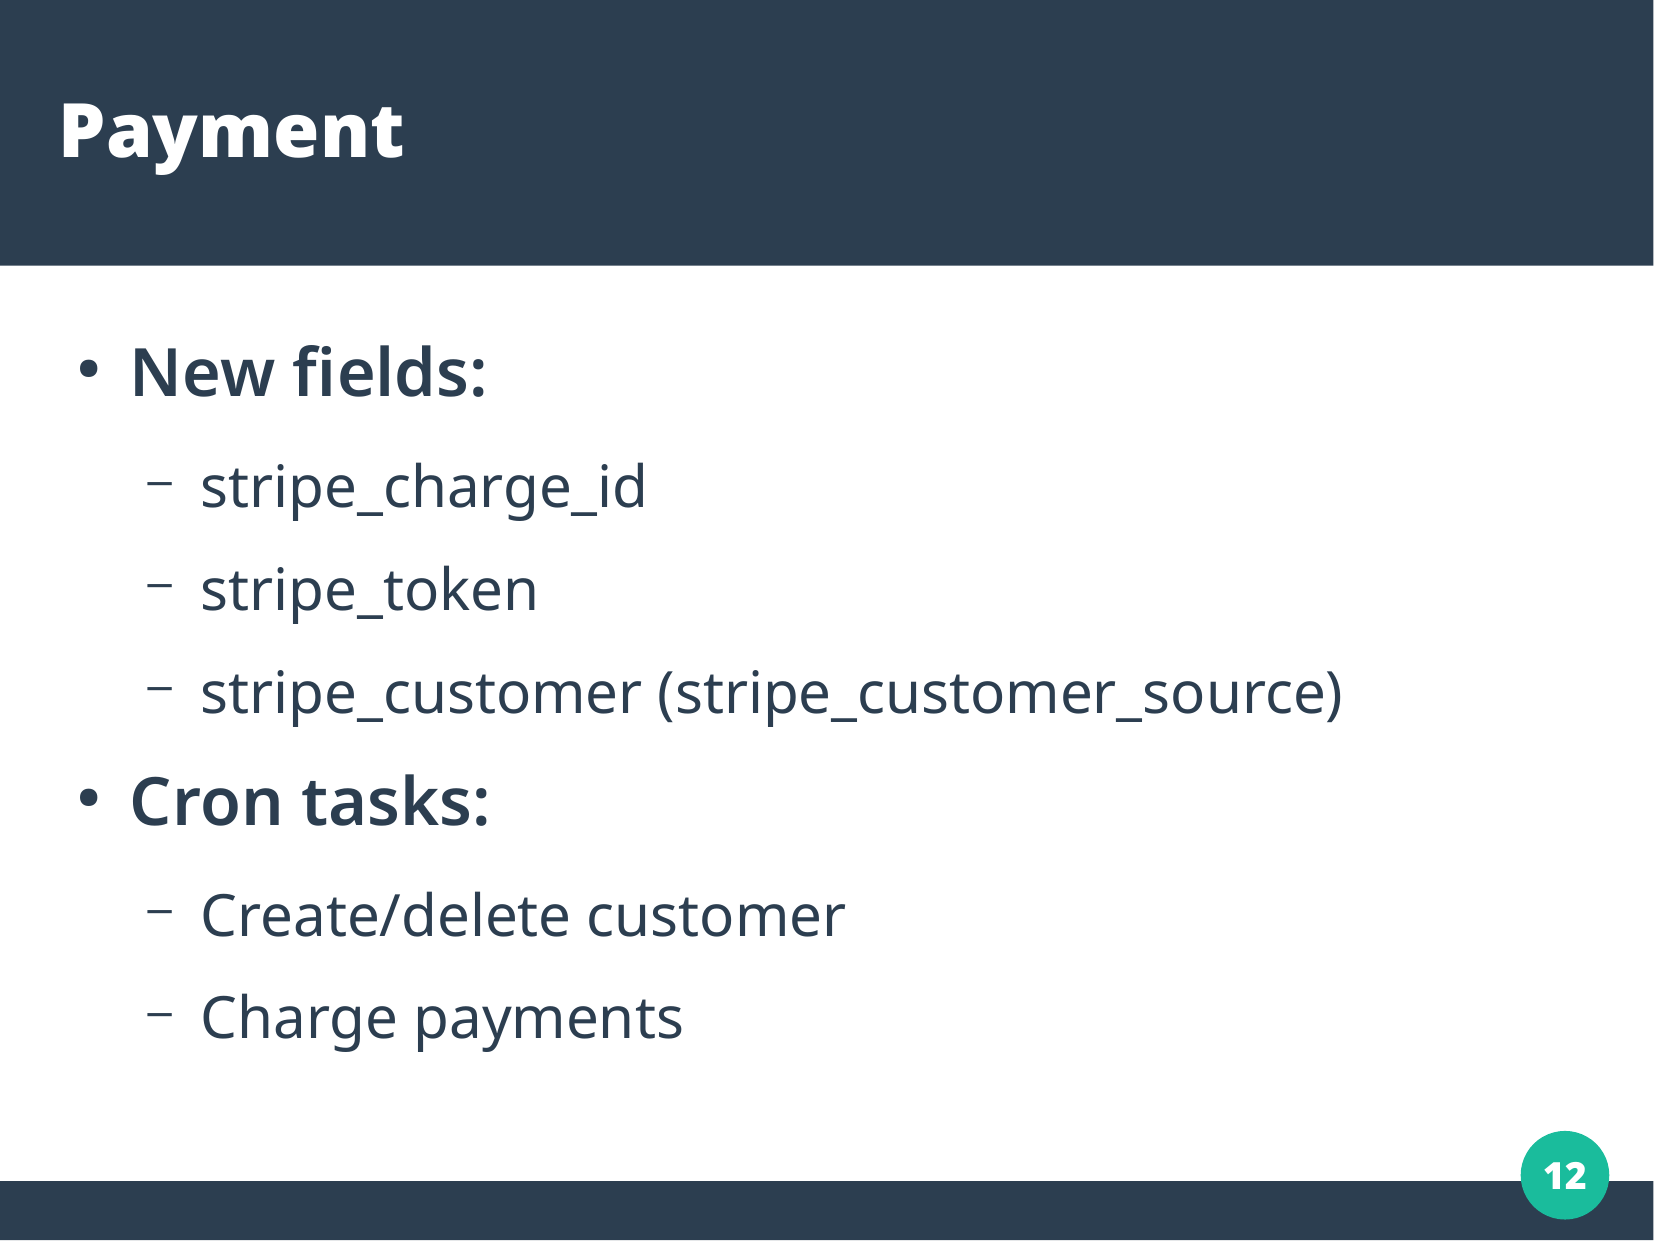

# Payment
New fields:
stripe_charge_id
stripe_token
stripe_customer (stripe_customer_source)
Cron tasks:
Create/delete customer
Charge payments
12